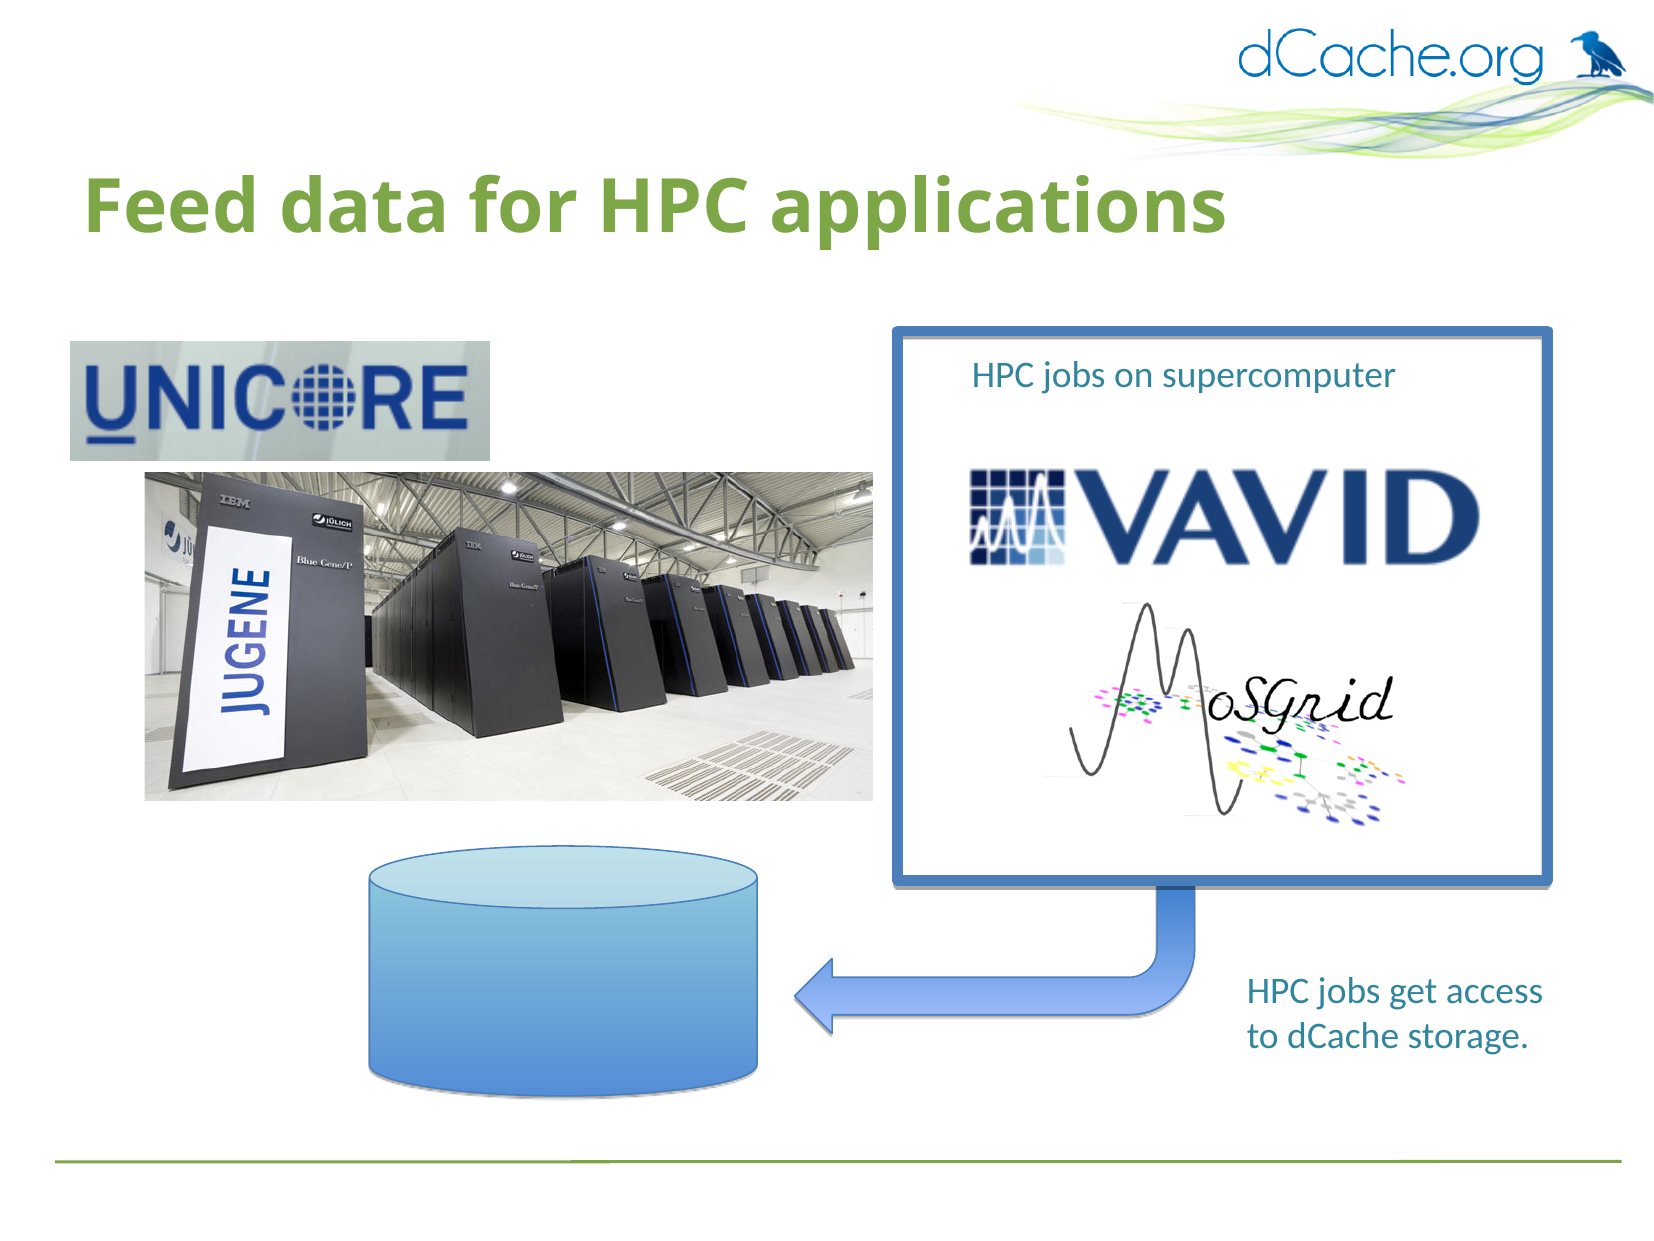

# Feed data for HPC applications
HPC jobs on supercomputer
HPC jobs get access to dCache storage.